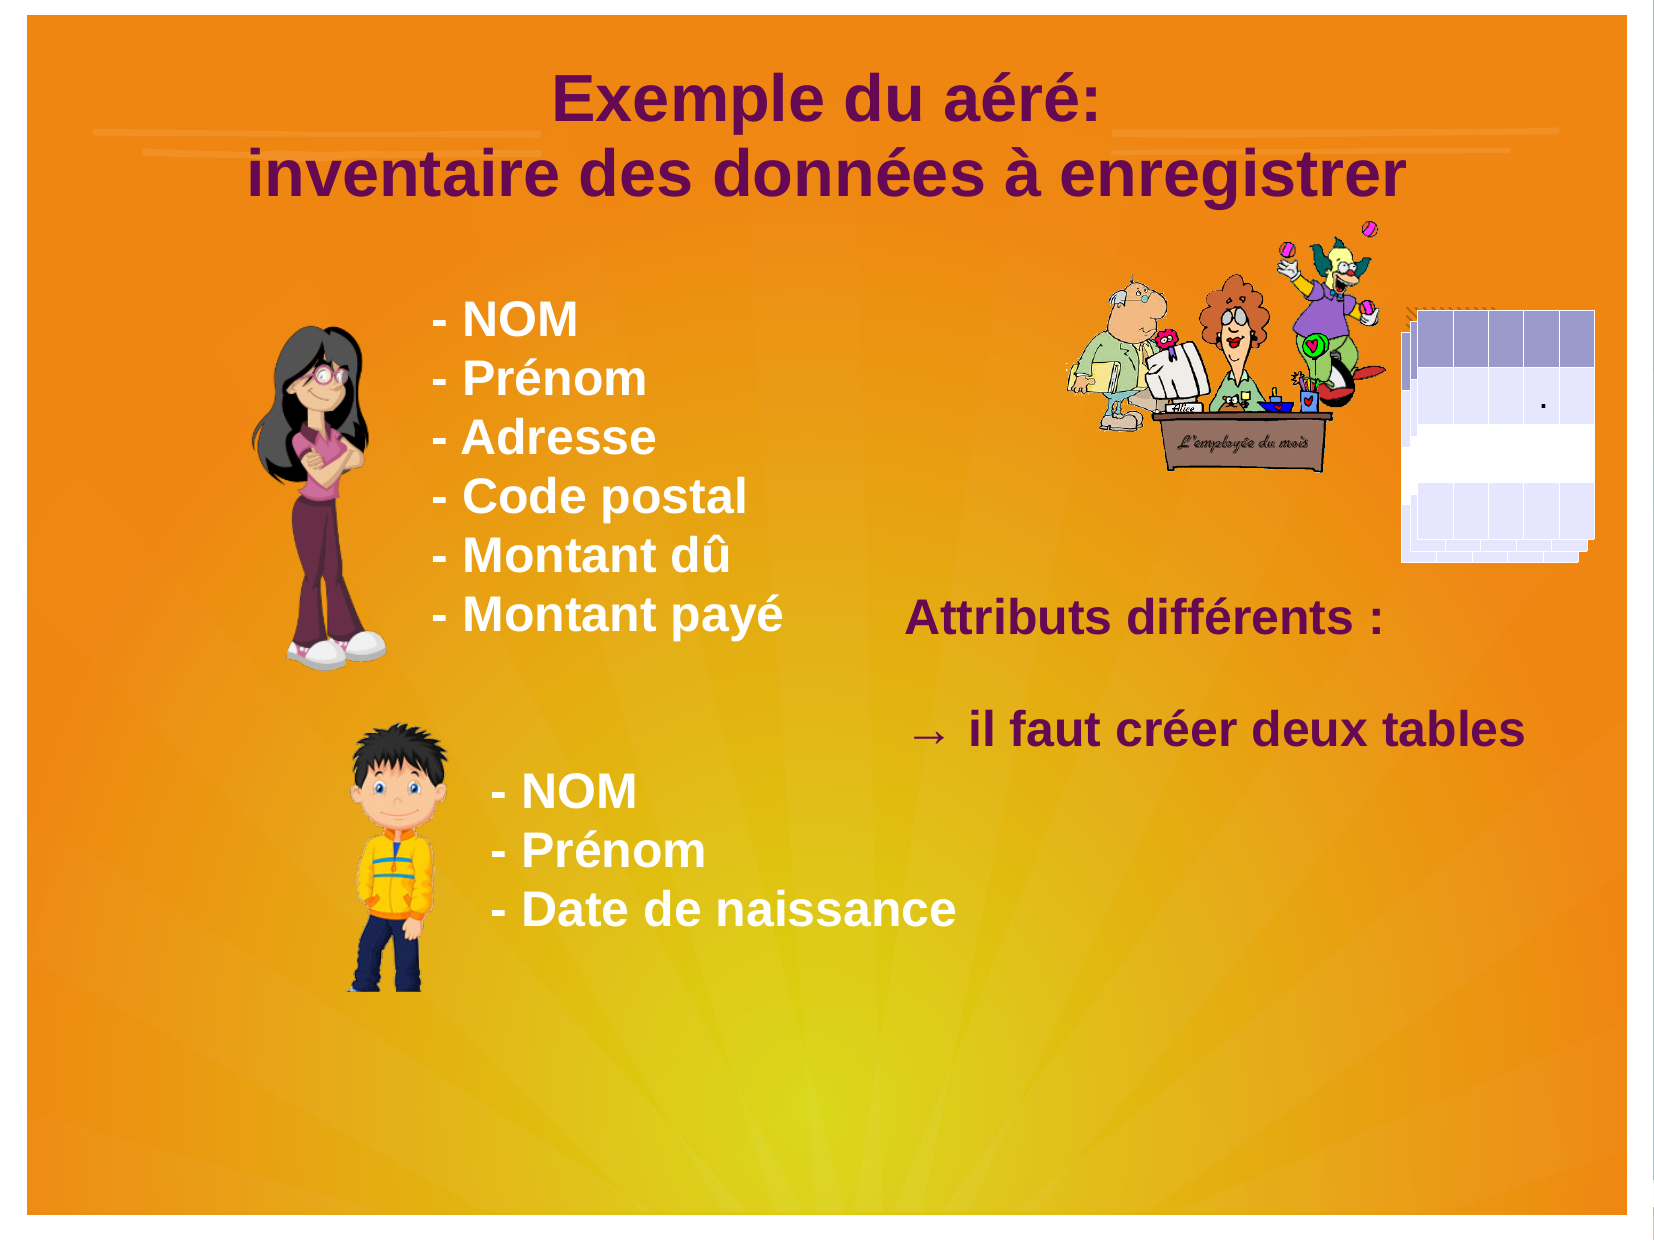

Exemple du aéré:
inventaire des données à enregistrer
- NOM
?
| | | | | |
| --- | --- | --- | --- | --- |
| | | | . | |
| | | | | |
| | | | | |
| | | | | |
| --- | --- | --- | --- | --- |
| | | | . | |
| | | | | |
| | | | | |
| | | | | |
| --- | --- | --- | --- | --- |
| | | | . | |
| | | | | |
| | | | | |
| | | | | |
| --- | --- | --- | --- | --- |
| | | | . | |
| | | | | |
| | | | | |
| | | | | |
| --- | --- | --- | --- | --- |
| | | | . | |
| | | | | |
| | | | | |
| | | | | |
| --- | --- | --- | --- | --- |
| | | | . | |
| | | | | |
| | | | | |
- Prénom
- Adresse
- Code postal
- Montant dû
- Montant payé
Attributs différents :
→ il faut créer deux tables
- NOM
- Prénom
- Date de naissance